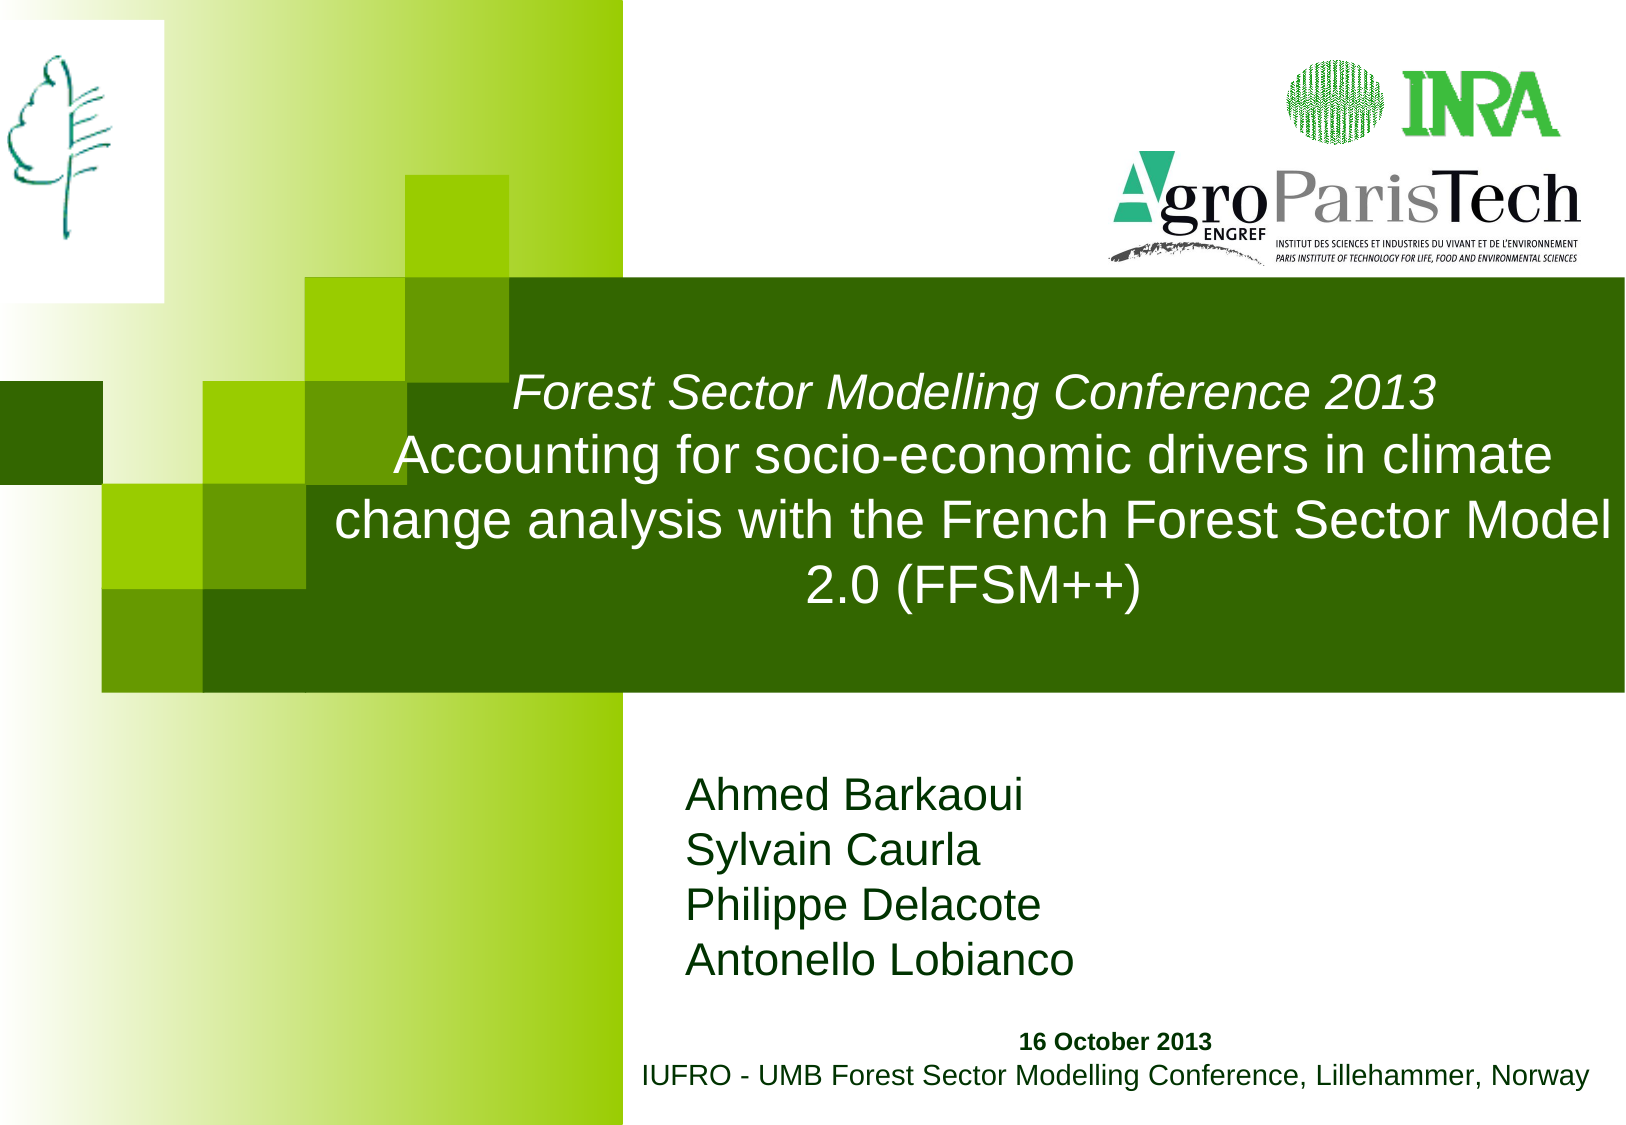

Forest Sector Modelling Conference 2013
Accounting for socio-economic drivers in climate change analysis with the French Forest Sector Model 2.0 (FFSM++)
Ahmed Barkaoui
Sylvain Caurla
Philippe Delacote
Antonello Lobianco
16 October 2013
IUFRO - UMB Forest Sector Modelling Conference, Lillehammer, Norway